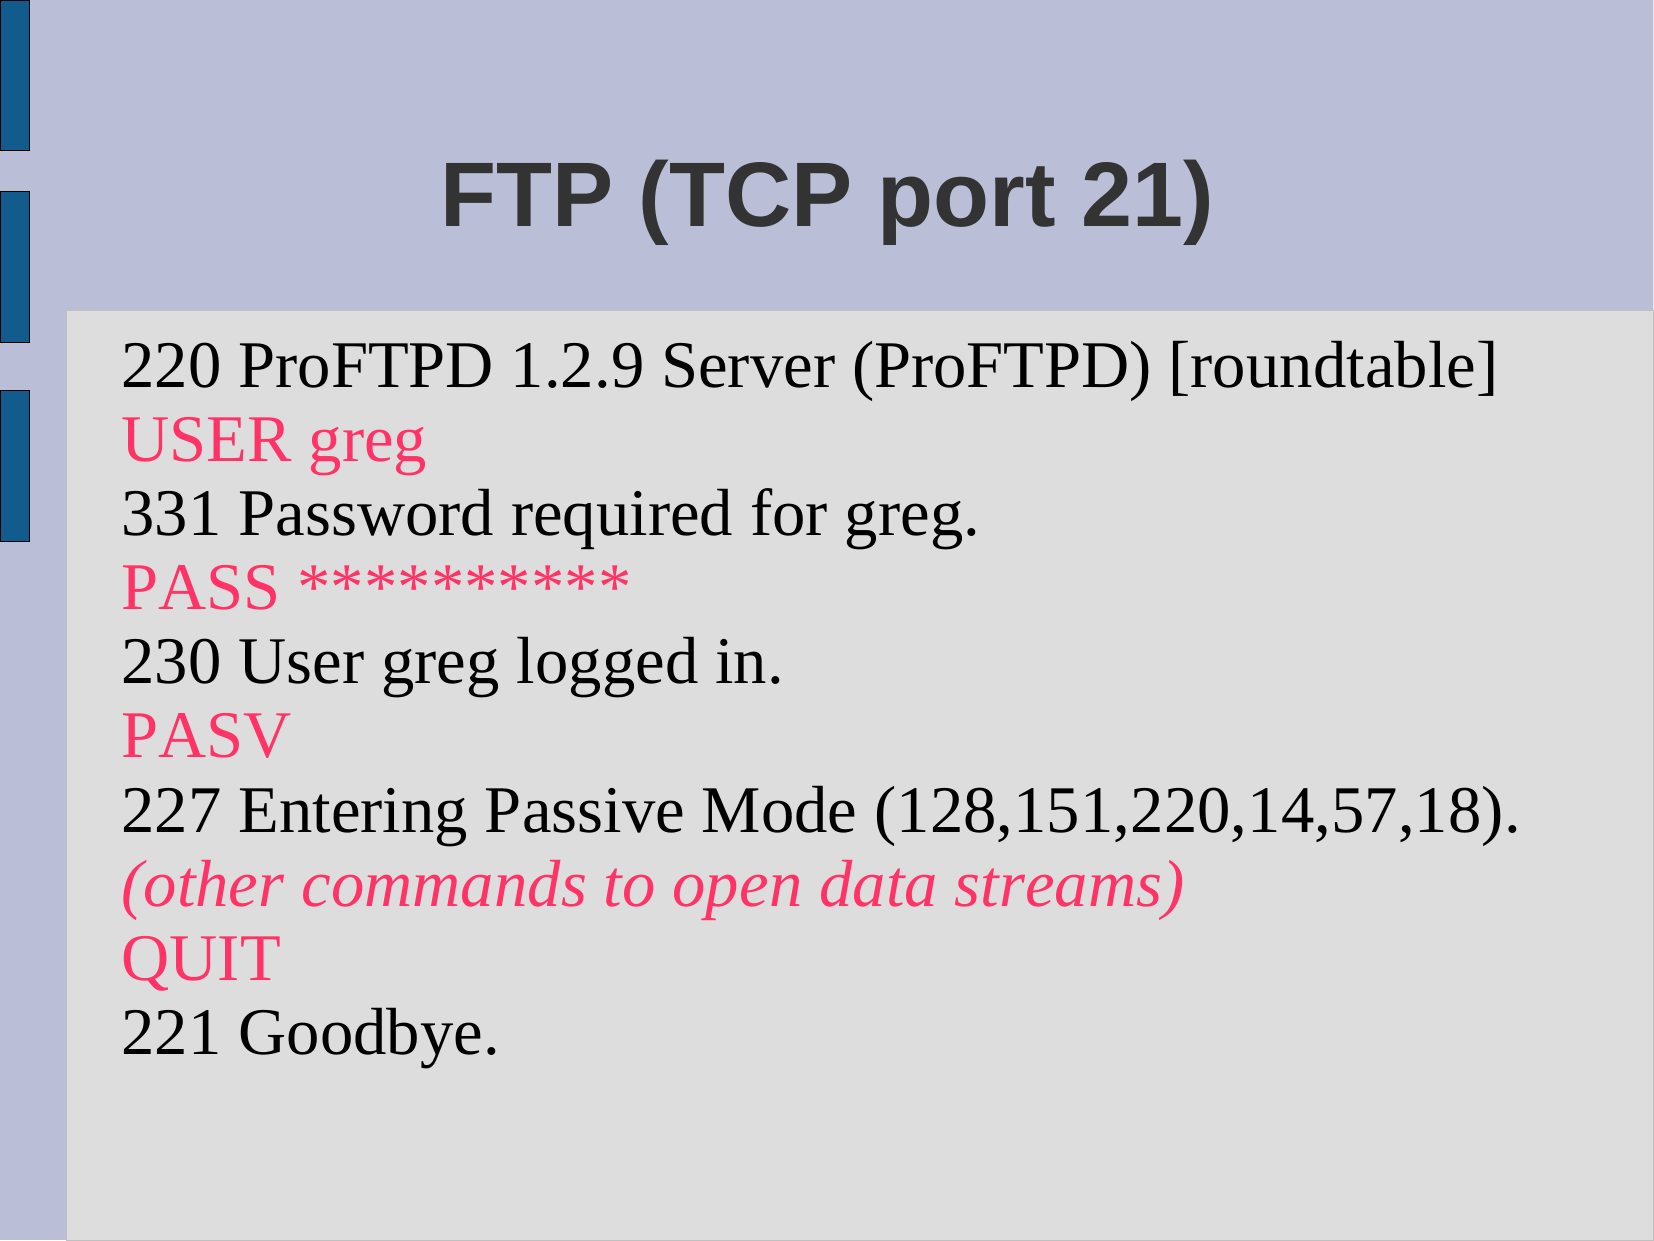

# FTP (TCP port 21)
220 ProFTPD 1.2.9 Server (ProFTPD) [roundtable]
USER greg
331 Password required for greg.
PASS **********
230 User greg logged in.
PASV
227 Entering Passive Mode (128,151,220,14,57,18).
(other commands to open data streams)
QUIT
221 Goodbye.